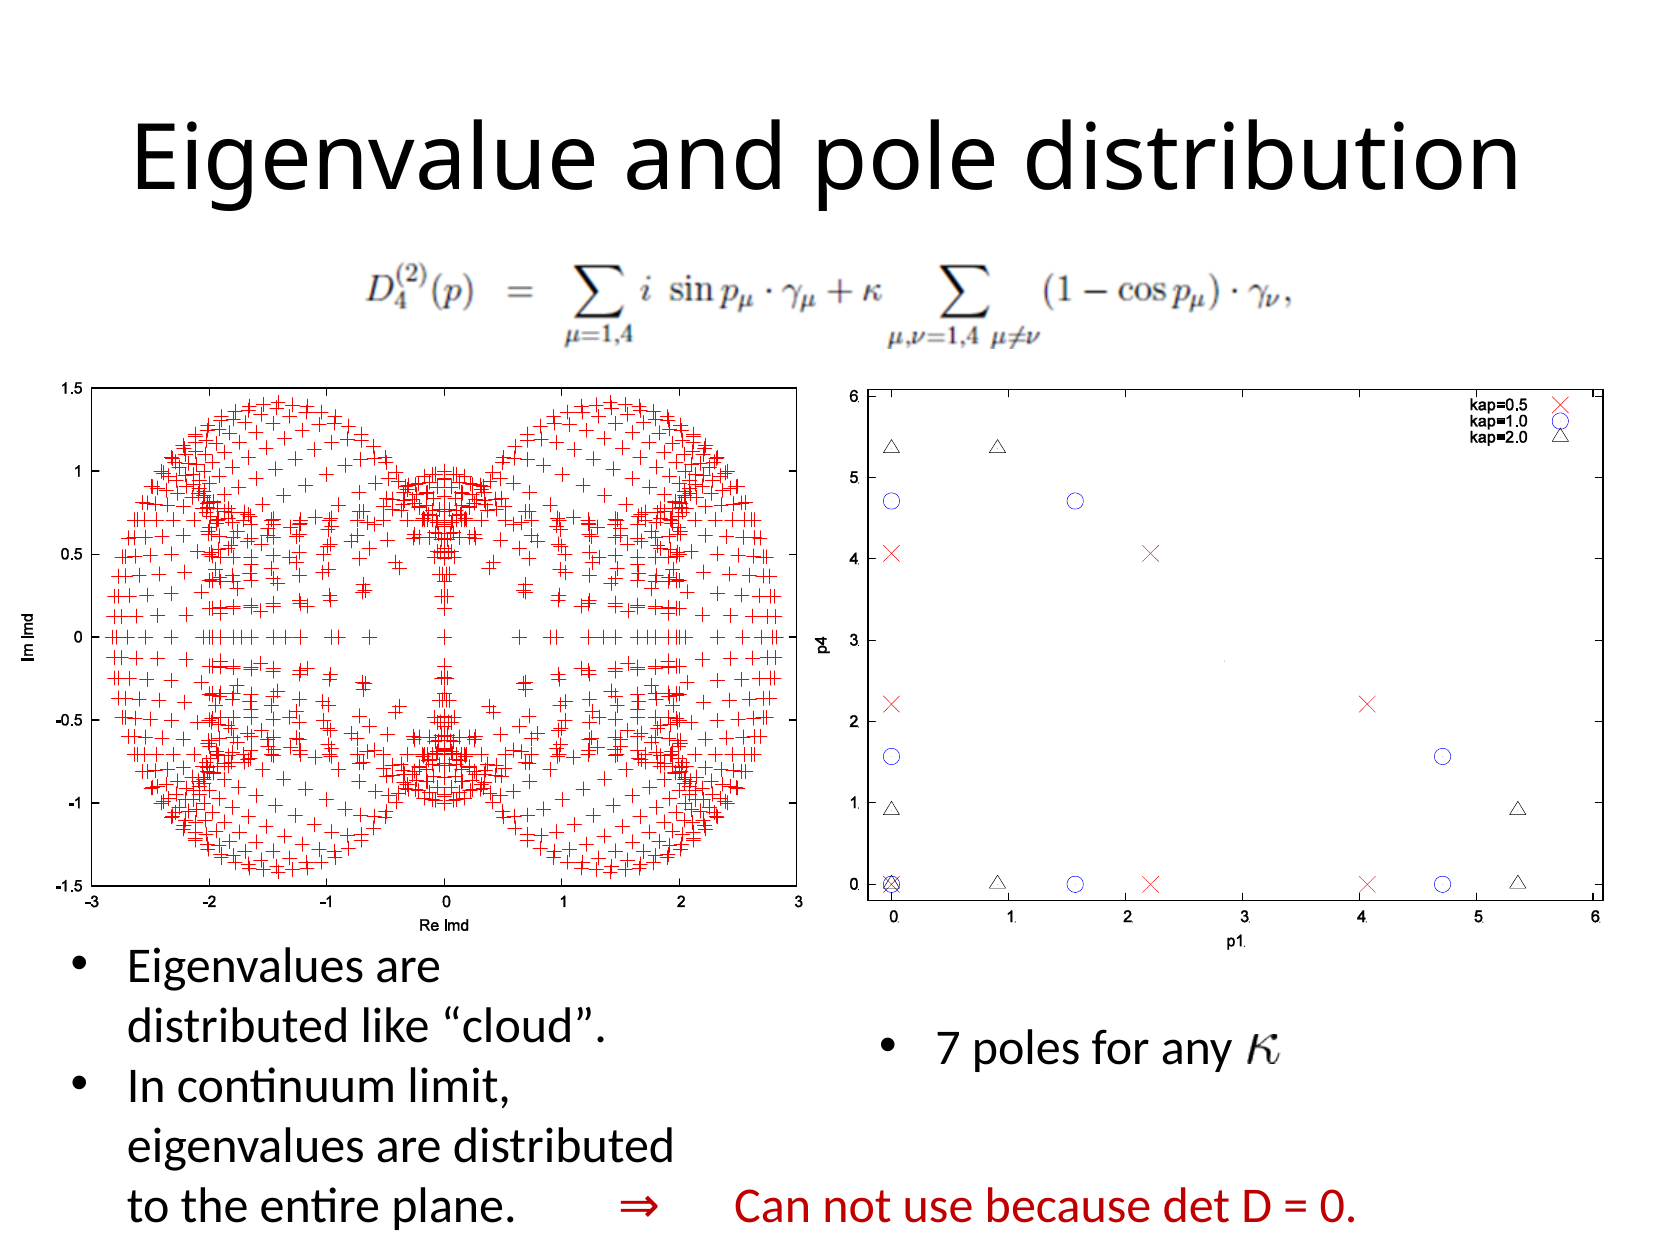

# Eigenvalue and pole distribution
Eigenvalues are
 distributed like “cloud”.
In continuum limit,
 eigenvalues are distributed
 to the entire plane. ⇒　Can not use because det D = 0.
7 poles for any